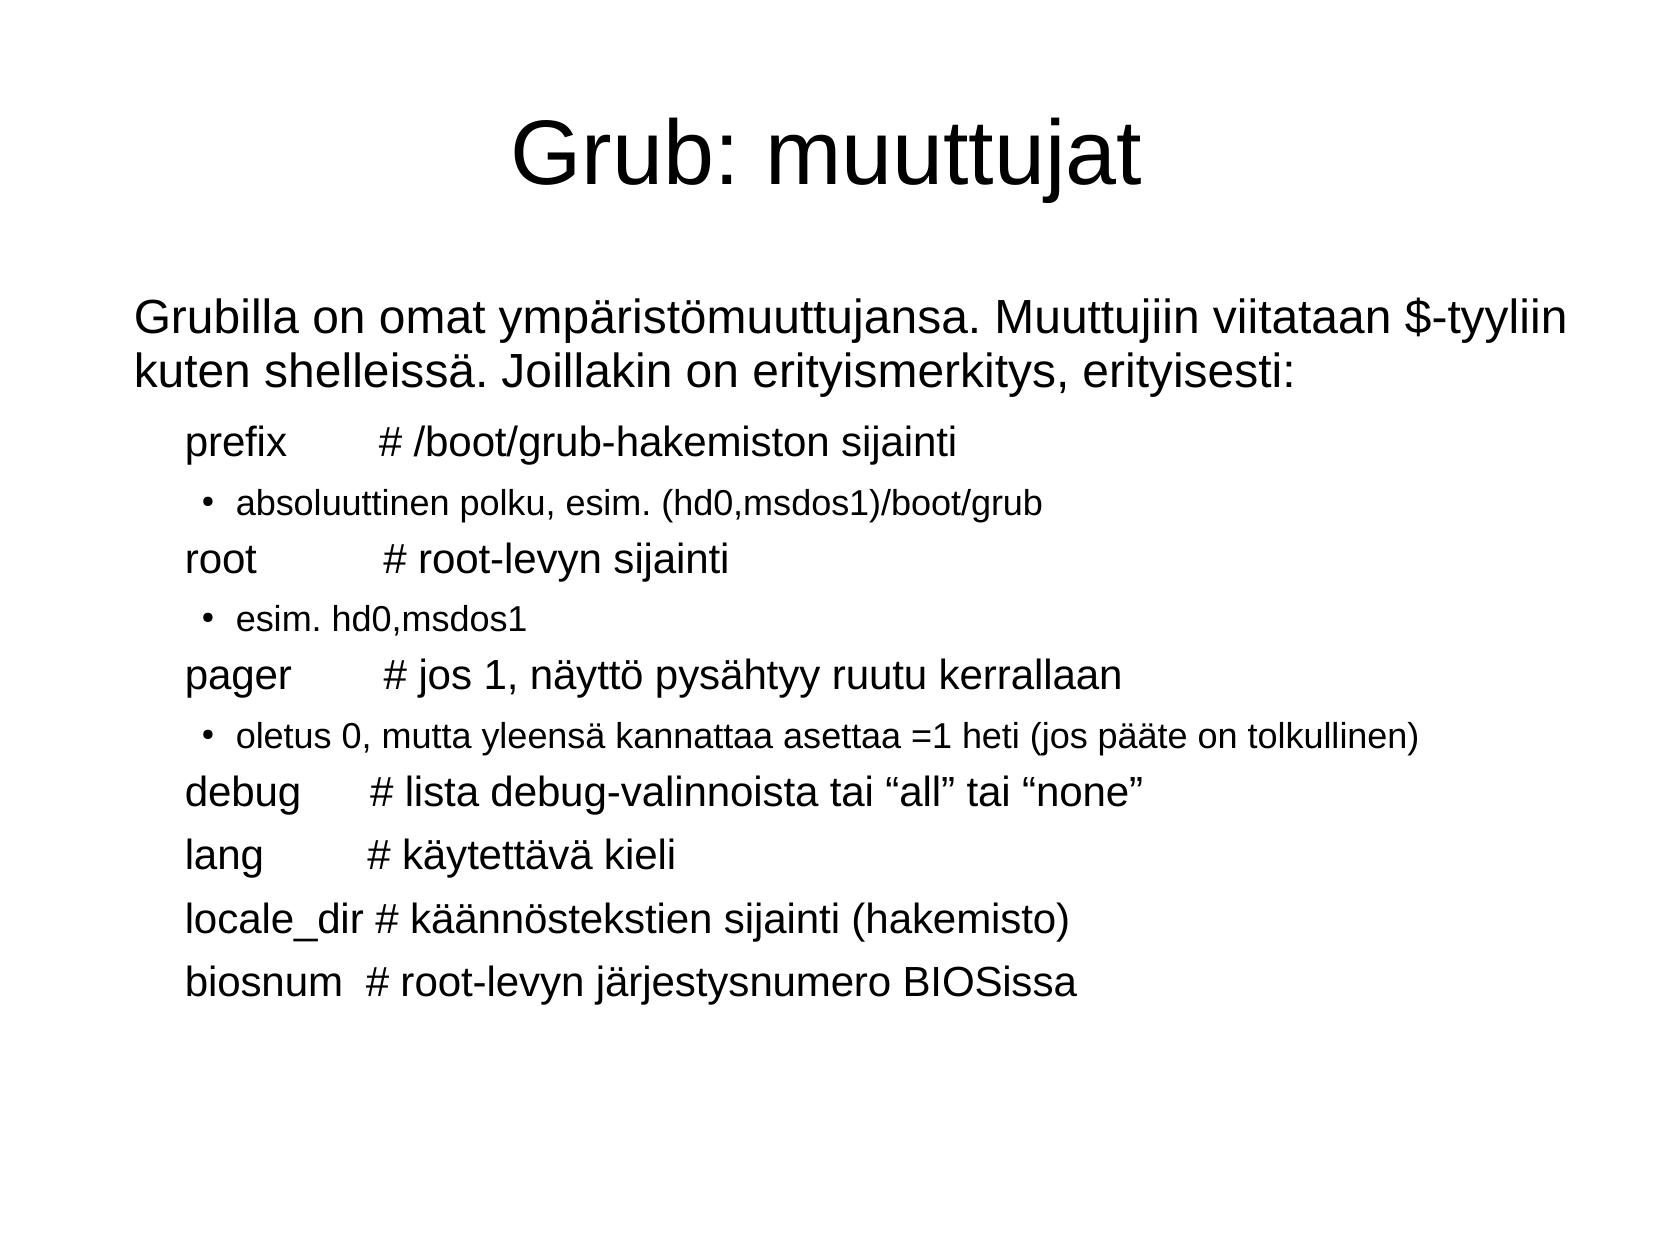

# Grub: muuttujat
Grubilla on omat ympäristömuuttujansa. Muuttujiin viitataan $-tyyliin kuten shelleissä. Joillakin on erityismerkitys, erityisesti:
prefix # /boot/grub-hakemiston sijainti
absoluuttinen polku, esim. (hd0,msdos1)/boot/grub
root # root-levyn sijainti
esim. hd0,msdos1
pager # jos 1, näyttö pysähtyy ruutu kerrallaan
oletus 0, mutta yleensä kannattaa asettaa =1 heti (jos pääte on tolkullinen)
debug # lista debug-valinnoista tai “all” tai “none”
lang # käytettävä kieli
locale_dir # käännöstekstien sijainti (hakemisto)
biosnum # root-levyn järjestysnumero BIOSissa